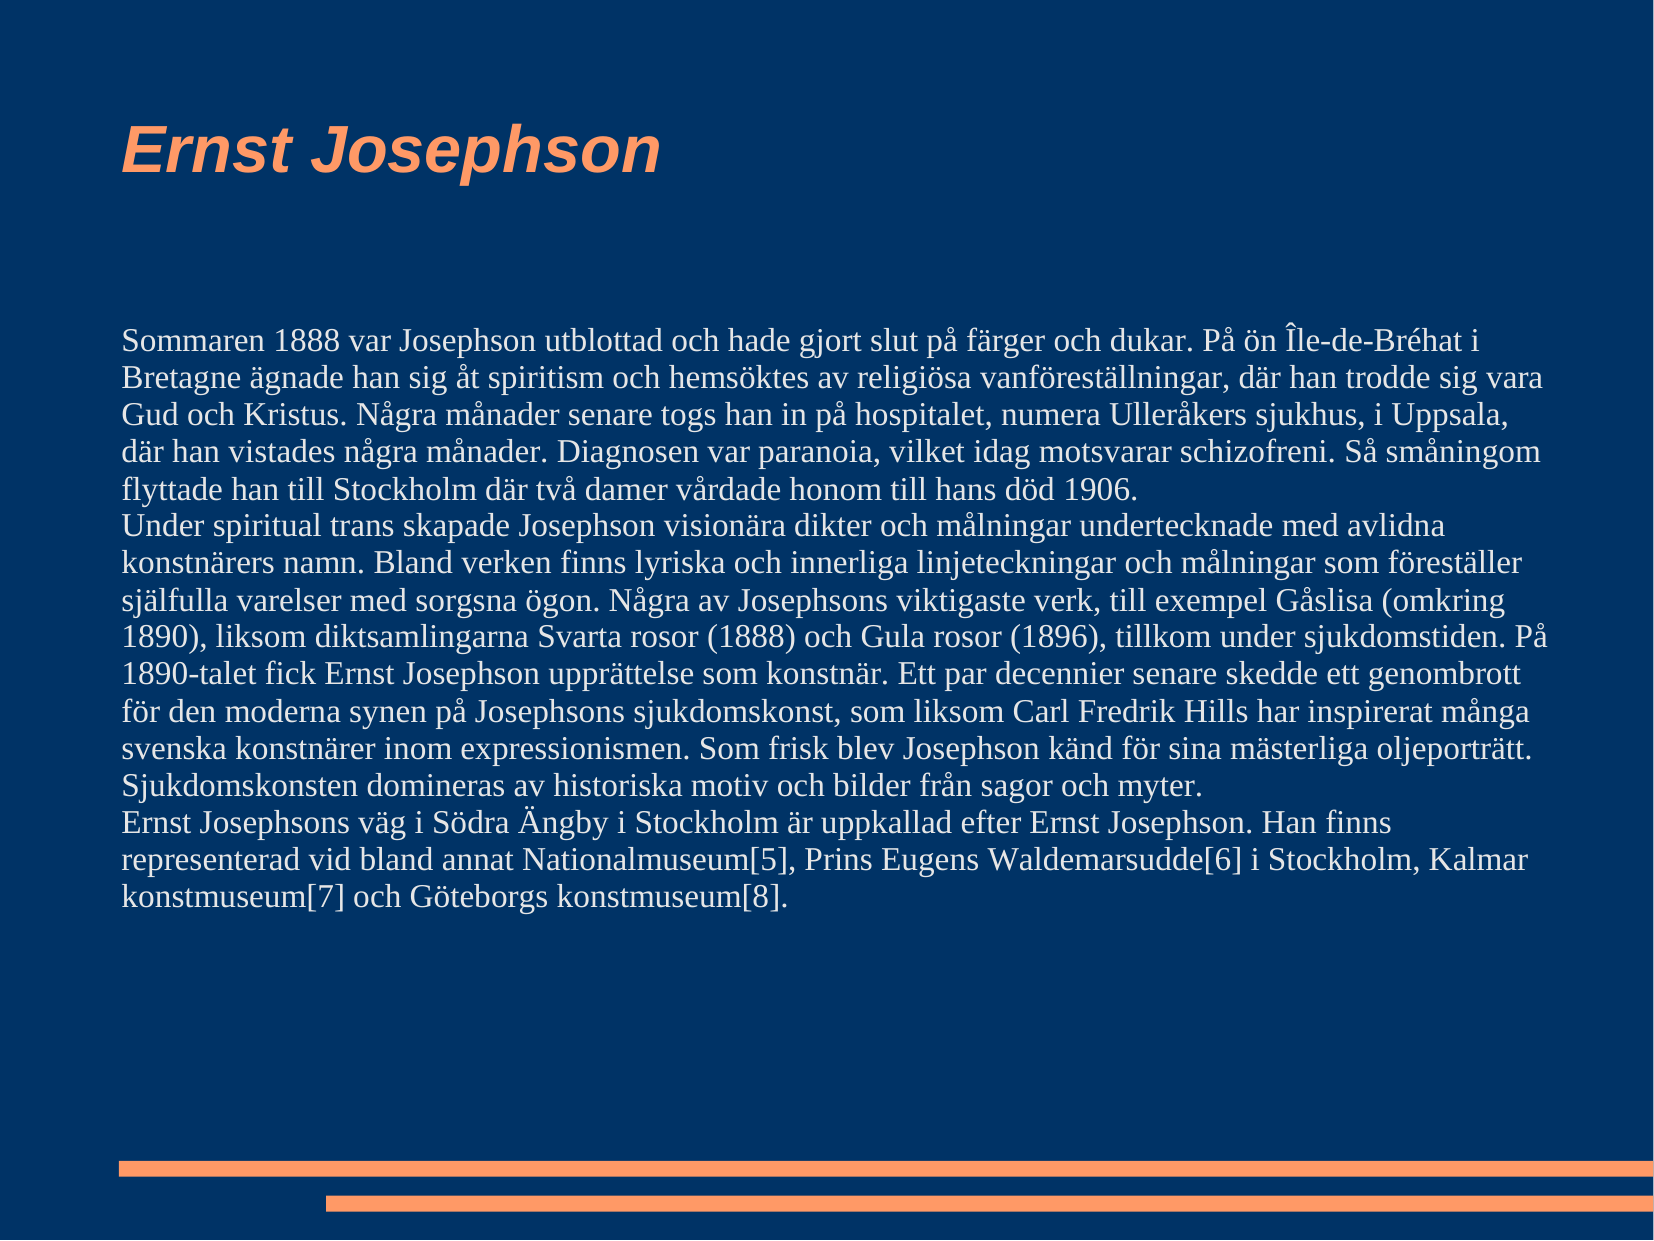

# Ernst Josephson
Sommaren 1888 var Josephson utblottad och hade gjort slut på färger och dukar. På ön Île-de-Bréhat i Bretagne ägnade han sig åt spiritism och hemsöktes av religiösa vanföreställningar, där han trodde sig vara Gud och Kristus. Några månader senare togs han in på hospitalet, numera Ulleråkers sjukhus, i Uppsala, där han vistades några månader. Diagnosen var paranoia, vilket idag motsvarar schizofreni. Så småningom flyttade han till Stockholm där två damer vårdade honom till hans död 1906.
Under spiritual trans skapade Josephson visionära dikter och målningar undertecknade med avlidna konstnärers namn. Bland verken finns lyriska och innerliga linjeteckningar och målningar som föreställer själfulla varelser med sorgsna ögon. Några av Josephsons viktigaste verk, till exempel Gåslisa (omkring 1890), liksom diktsamlingarna Svarta rosor (1888) och Gula rosor (1896), tillkom under sjukdomstiden. På 1890-talet fick Ernst Josephson upprättelse som konstnär. Ett par decennier senare skedde ett genombrott för den moderna synen på Josephsons sjukdomskonst, som liksom Carl Fredrik Hills har inspirerat många svenska konstnärer inom expressionismen. Som frisk blev Josephson känd för sina mästerliga oljeporträtt. Sjukdomskonsten domineras av historiska motiv och bilder från sagor och myter.
Ernst Josephsons väg i Södra Ängby i Stockholm är uppkallad efter Ernst Josephson. Han finns representerad vid bland annat Nationalmuseum[5], Prins Eugens Waldemarsudde[6] i Stockholm, Kalmar konstmuseum[7] och Göteborgs konstmuseum[8].